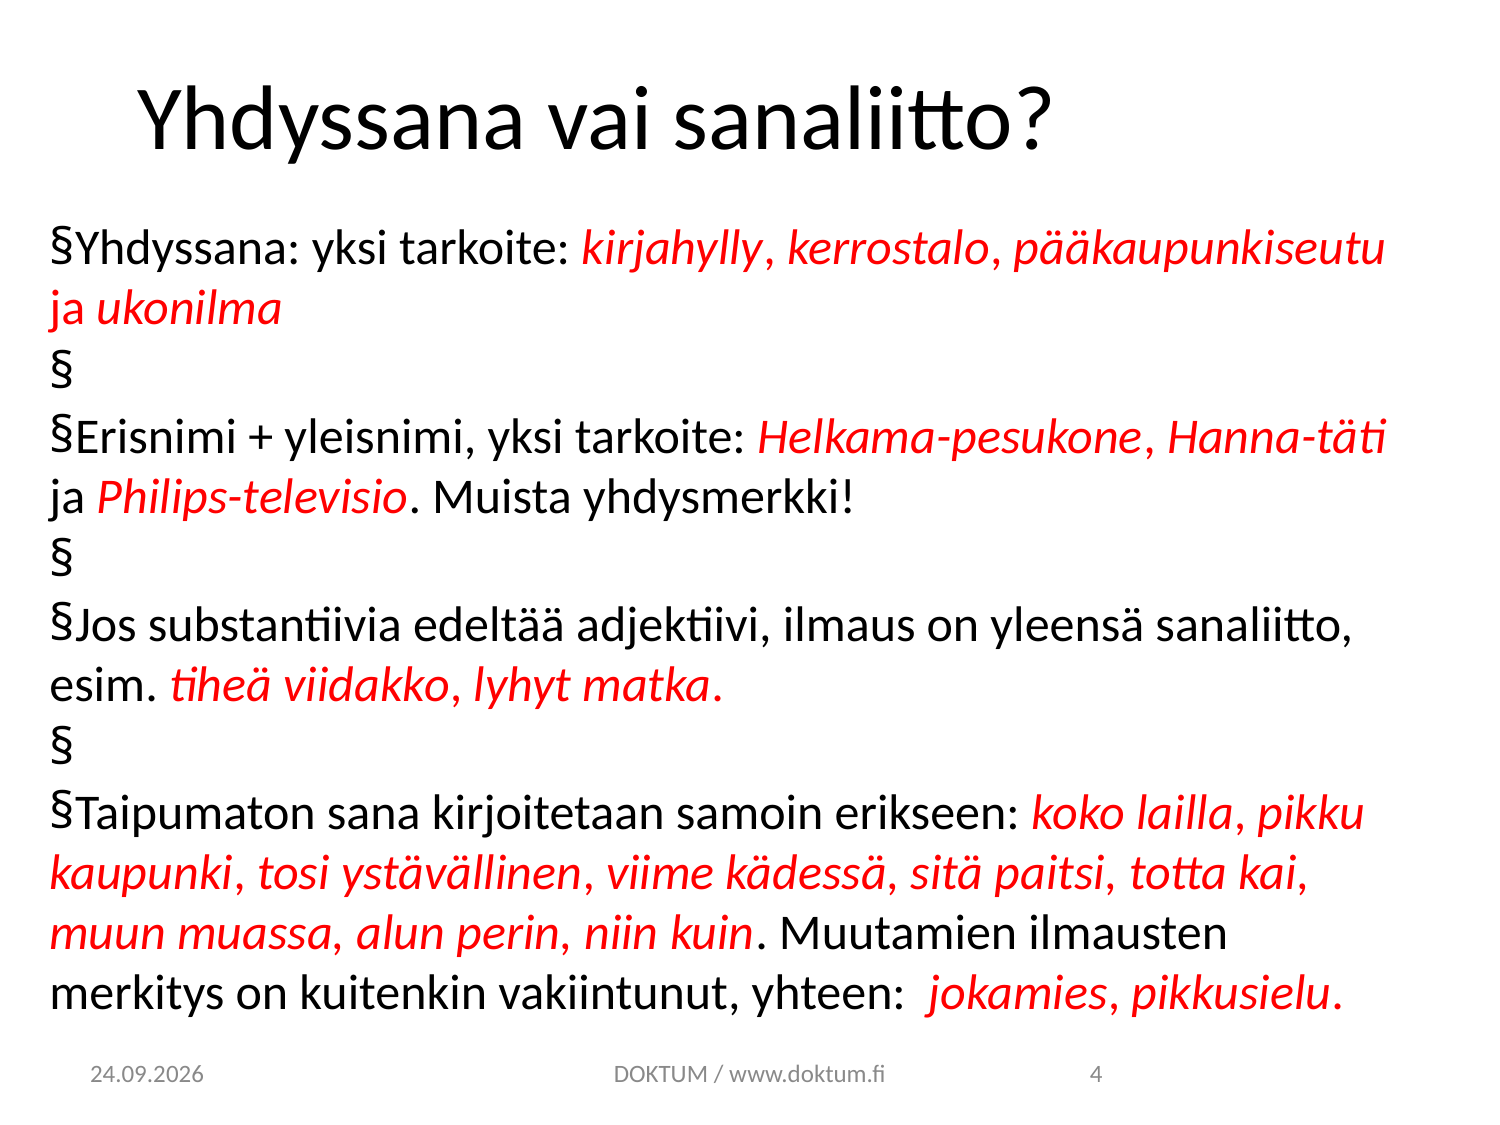

# Yhdyssana vai sanaliitto?
Yhdyssana: yksi tarkoite: kirjahylly, kerrostalo, pääkaupunkiseutu ja ukonilma
Erisnimi + yleisnimi, yksi tarkoite: Helkama-pesukone, Hanna-täti ja Philips-televisio. Muista yhdysmerkki!
Jos substantiivia edeltää adjektiivi, ilmaus on yleensä sanaliitto, esim. tiheä viidakko, lyhyt matka.
Taipumaton sana kirjoitetaan samoin erikseen: koko lailla, pikku kaupunki, tosi ystävällinen, viime kädessä, sitä paitsi, totta kai, muun muassa, alun perin, niin kuin. Muutamien ilmausten merkitys on kuitenkin vakiintunut, yhteen: jokamies, pikkusielu.
DOKTUM / www.doktum.fi